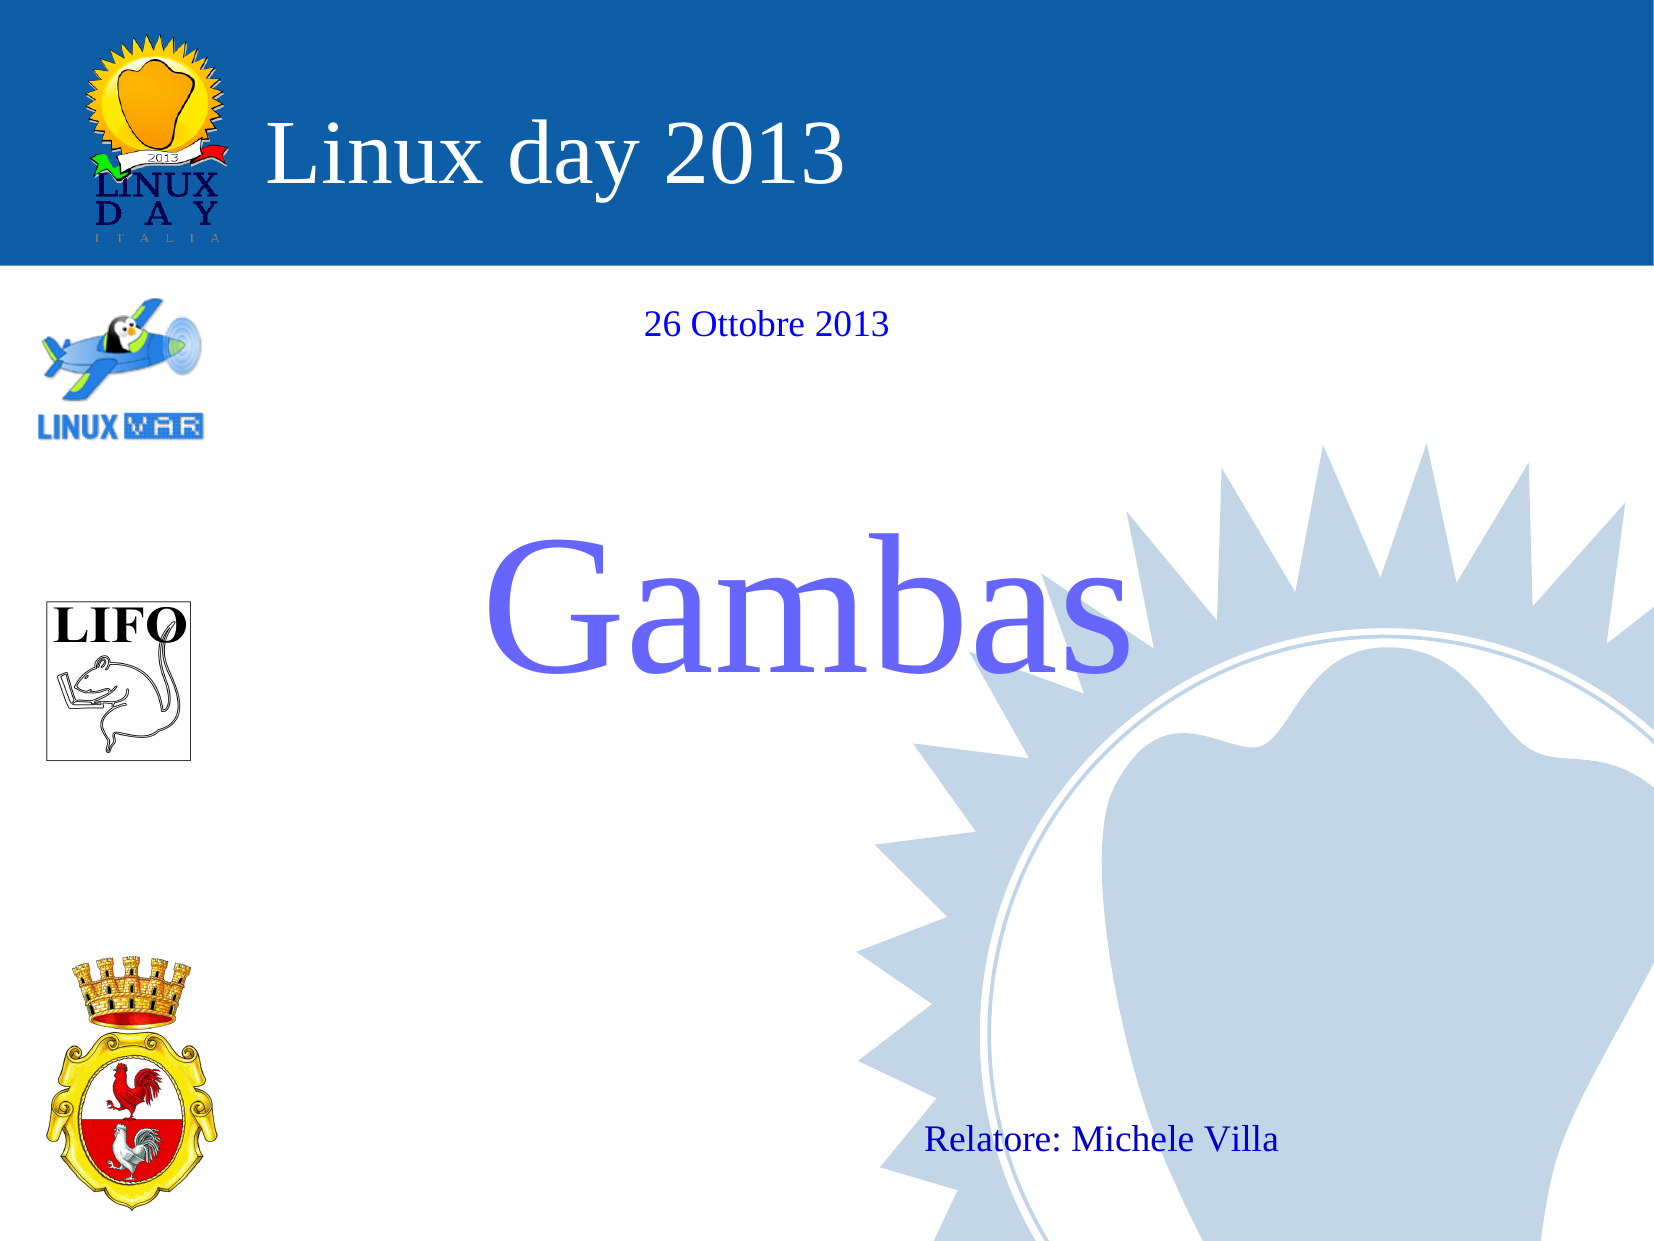

# Linux day 2013
26 Ottobre 2013
Gambas
Relatore: Michele Villa